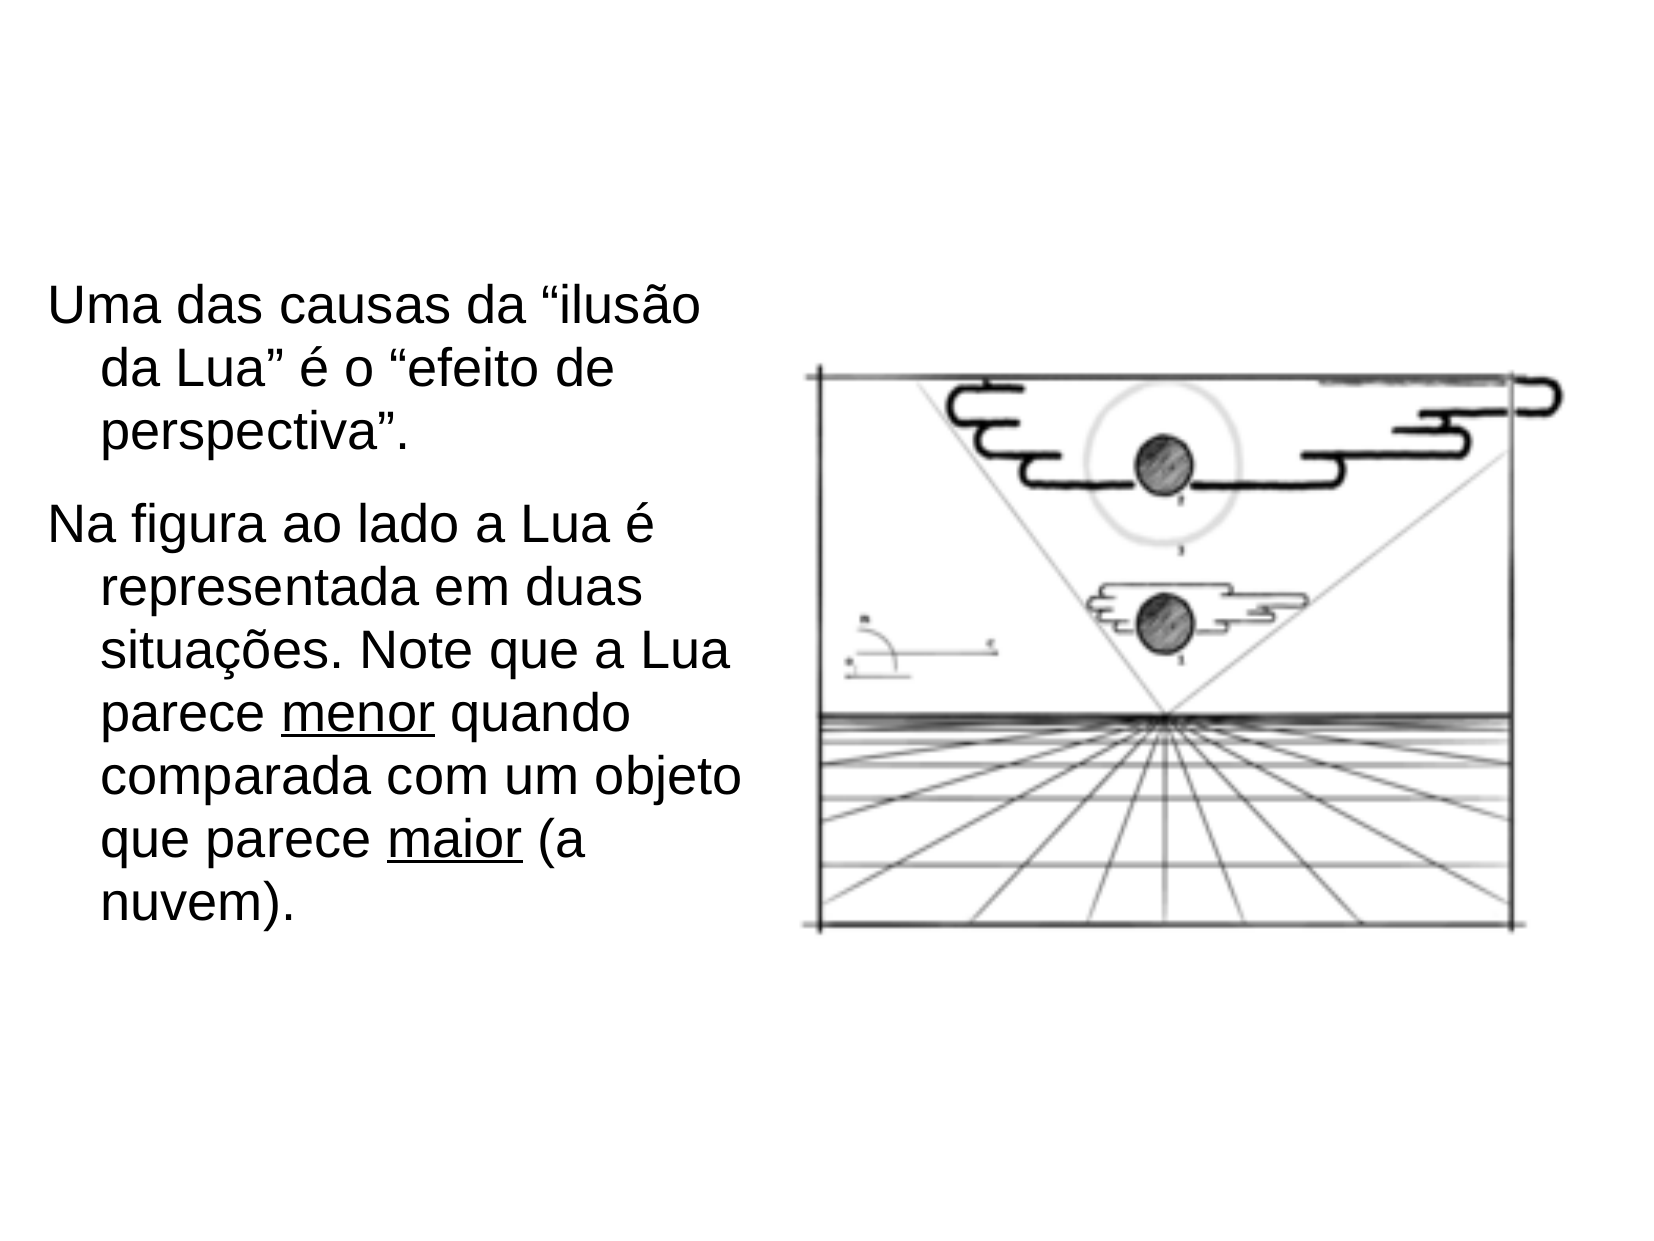

#
Uma das causas da “ilusão da Lua” é o “efeito de perspectiva”.
Na figura ao lado a Lua é representada em duas situações. Note que a Lua parece menor quando comparada com um objeto que parece maior (a nuvem).